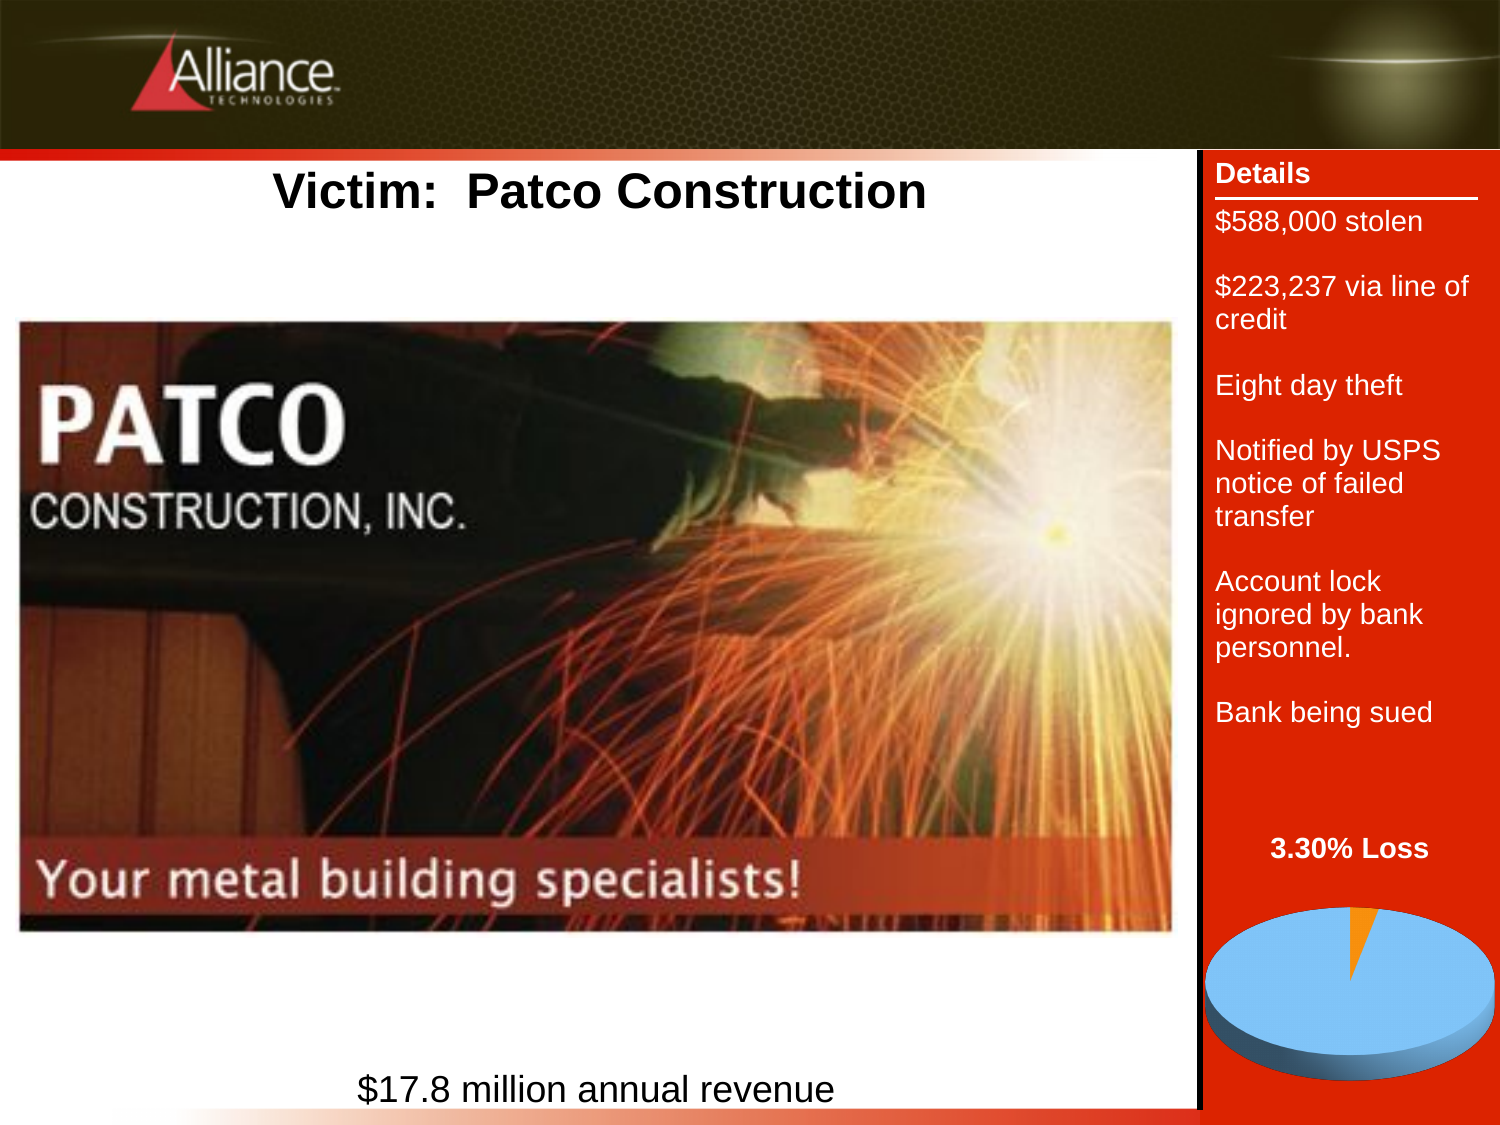

Details
Victim: Patco Construction
$588,000 stolen
$223,237 via line of credit
Eight day theft
Notified by USPS notice of failed transfer
Account lock ignored by bank personnel.
Bank being sued
3.30% Loss
[unsupported chart]
$17.8 million annual revenue